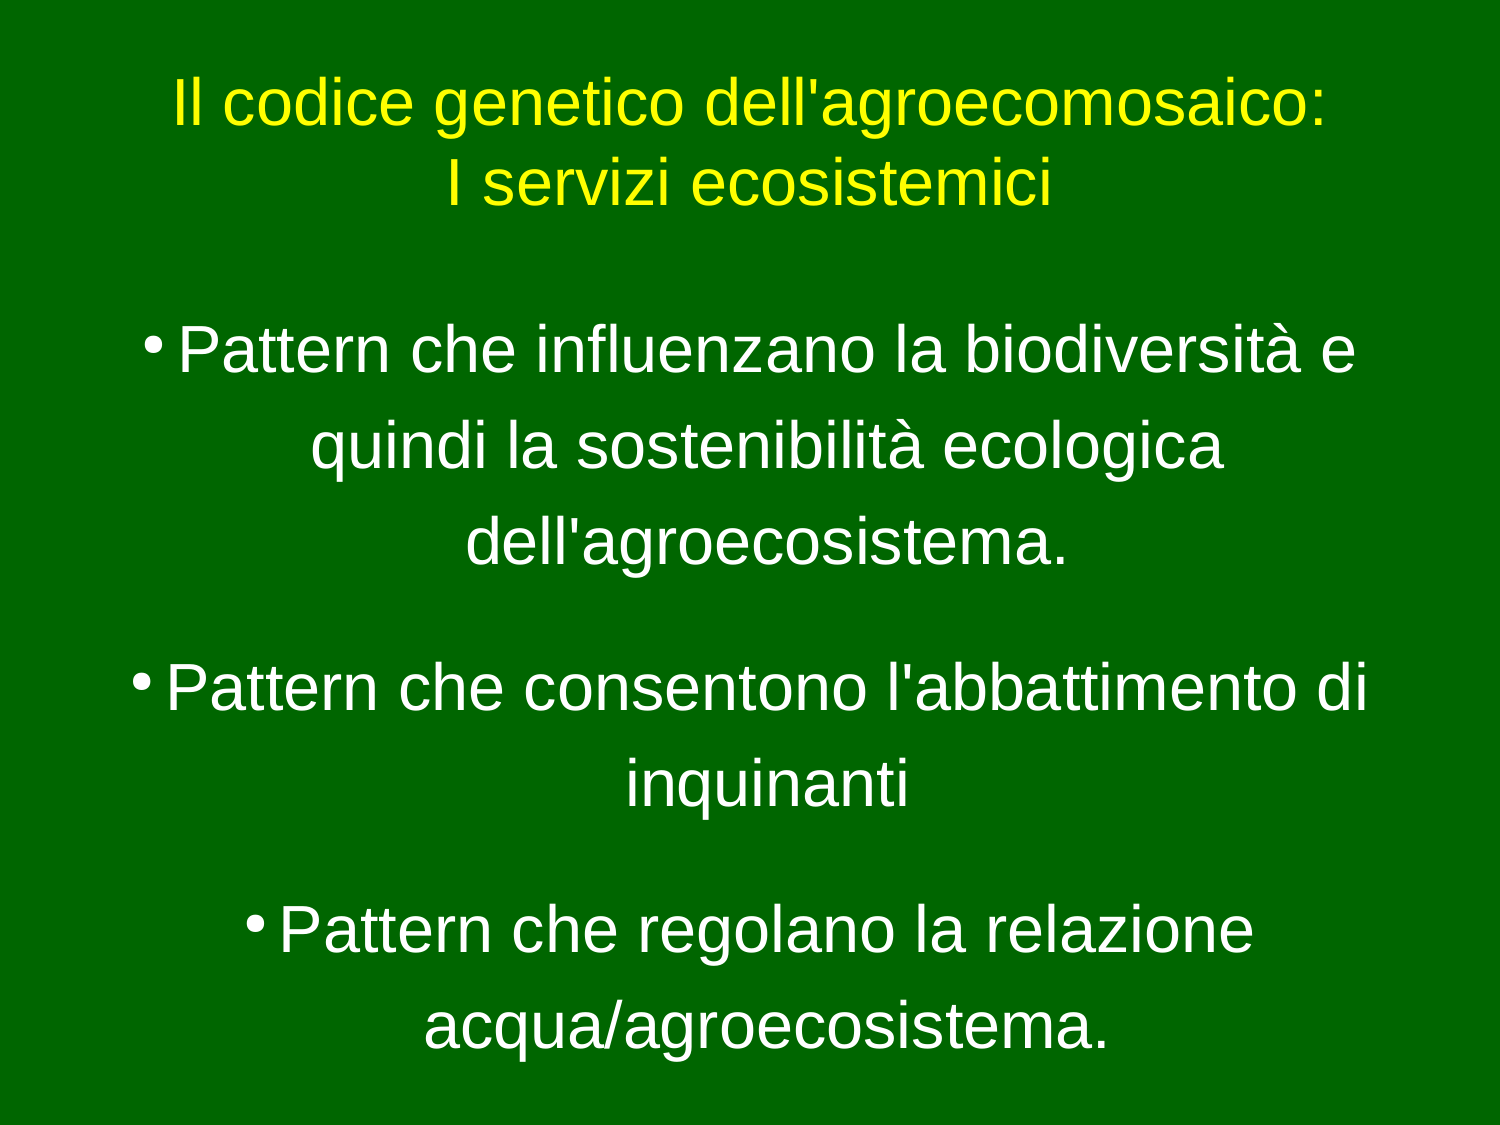

# Il codice genetico dell'agroecomosaico: I servizi ecosistemici
Pattern che influenzano la biodiversità e quindi la sostenibilità ecologica dell'agroecosistema.
Pattern che consentono l'abbattimento di inquinanti
Pattern che regolano la relazione acqua/agroecosistema.